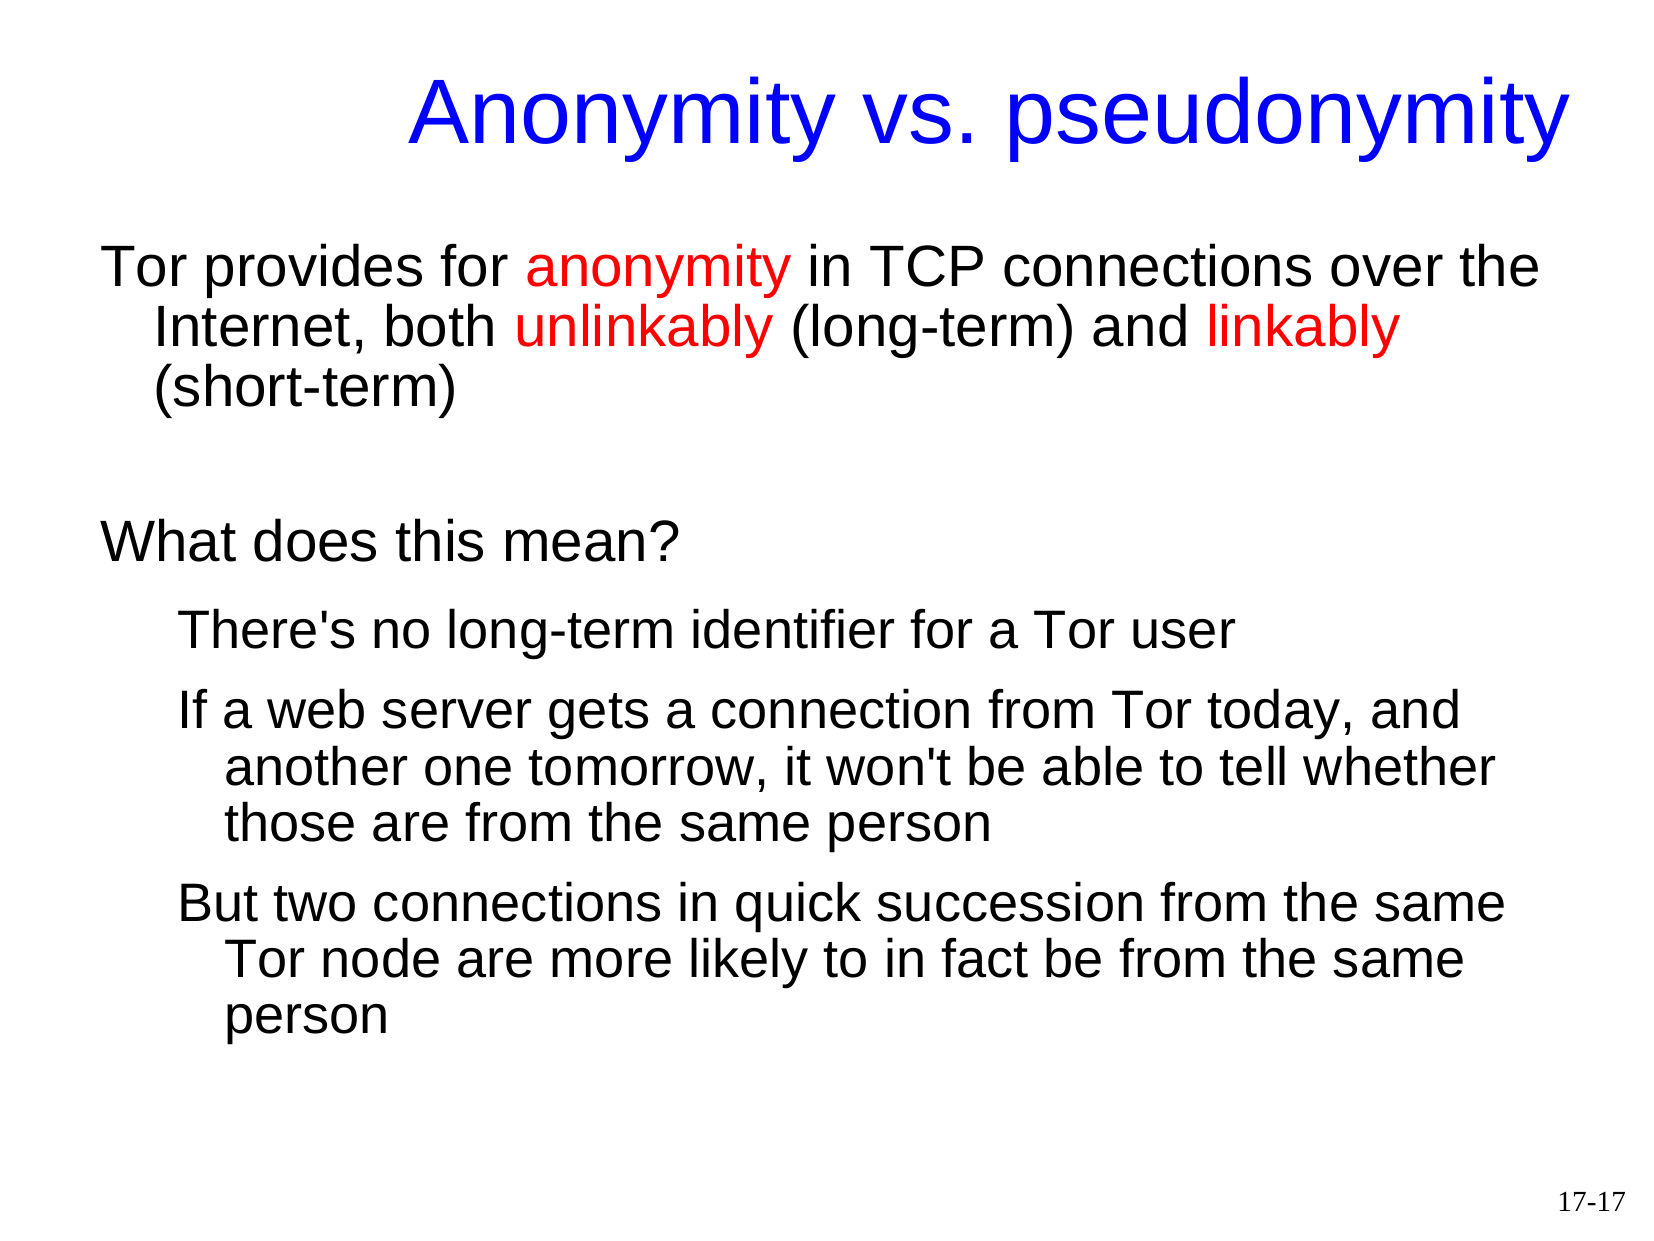

# Anonymity vs. pseudonymity
Tor provides for anonymity in TCP connections over the Internet, both unlinkably (long-term) and linkably (short-term)
What does this mean?
There's no long-term identifier for a Tor user
If a web server gets a connection from Tor today, and another one tomorrow, it won't be able to tell whether those are from the same person
But two connections in quick succession from the same Tor node are more likely to in fact be from the same person